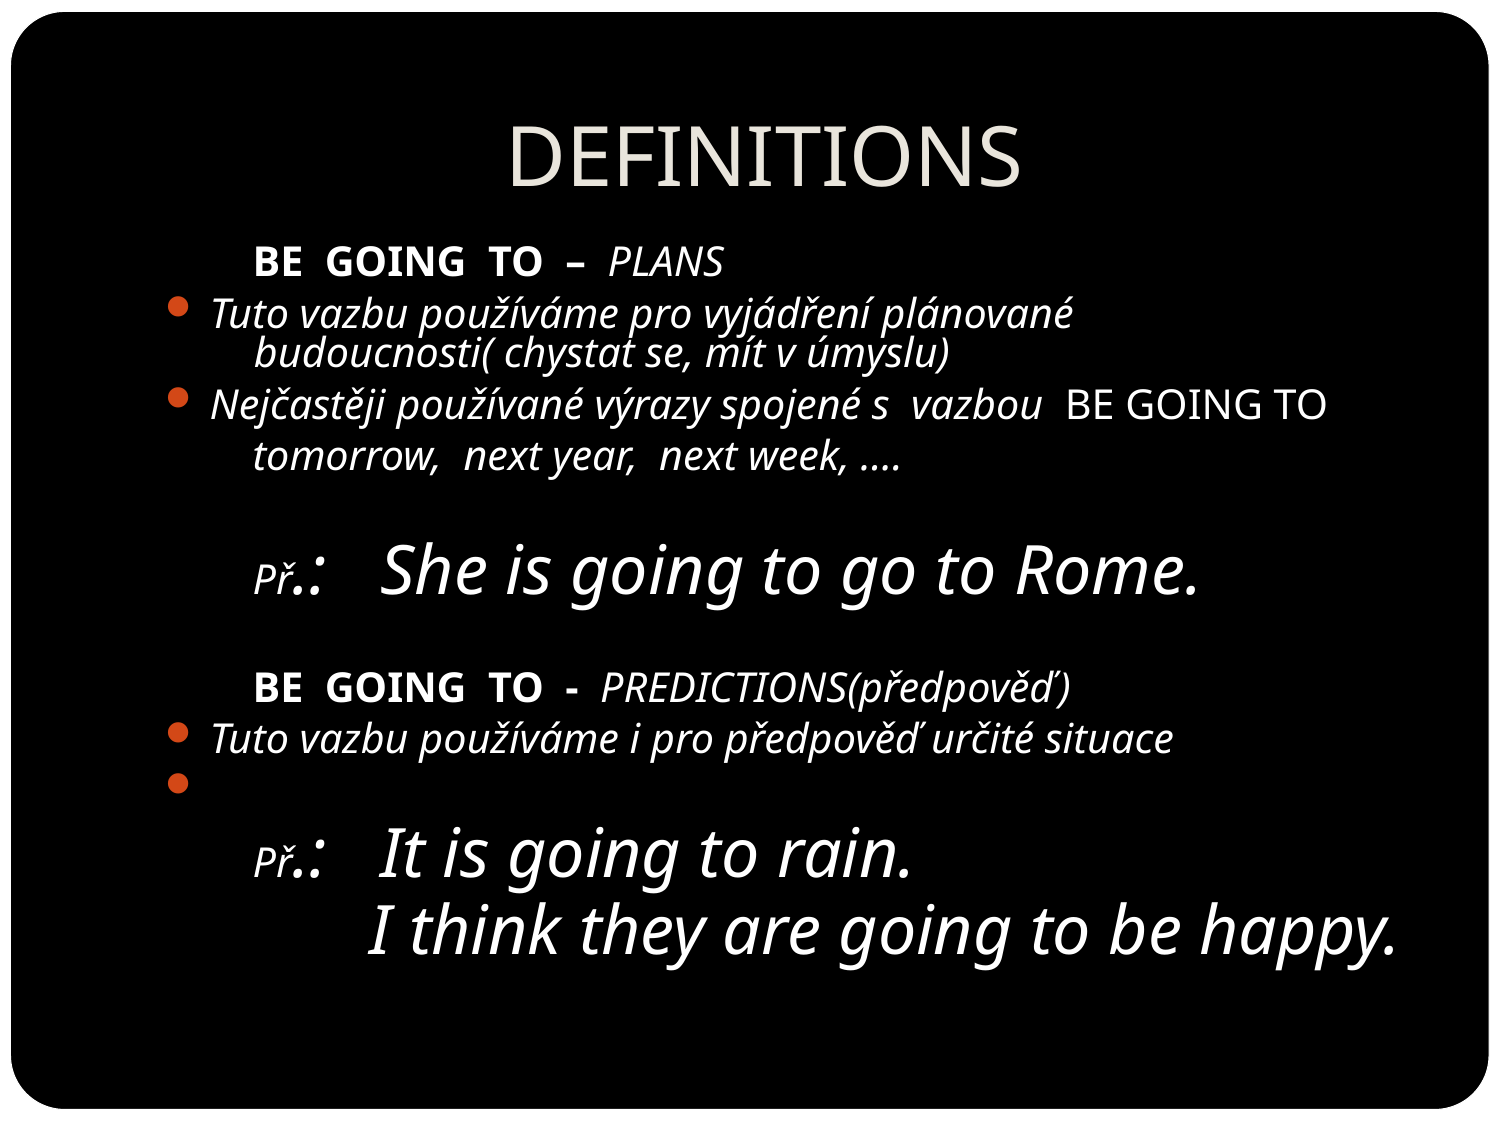

# DEFINITIONS
 BE GOING TO – PLANS
Tuto vazbu používáme pro vyjádření plánované budoucnosti( chystat se, mít v úmyslu)
Nejčastěji používané výrazy spojené s vazbou BE GOING TO
 tomorrow, next year, next week, ….
 Př.: She is going to go to Rome.
 BE GOING TO - PREDICTIONS(předpověď)
Tuto vazbu používáme i pro předpověď určité situace
 Př.: It is going to rain.
 I think they are going to be happy.